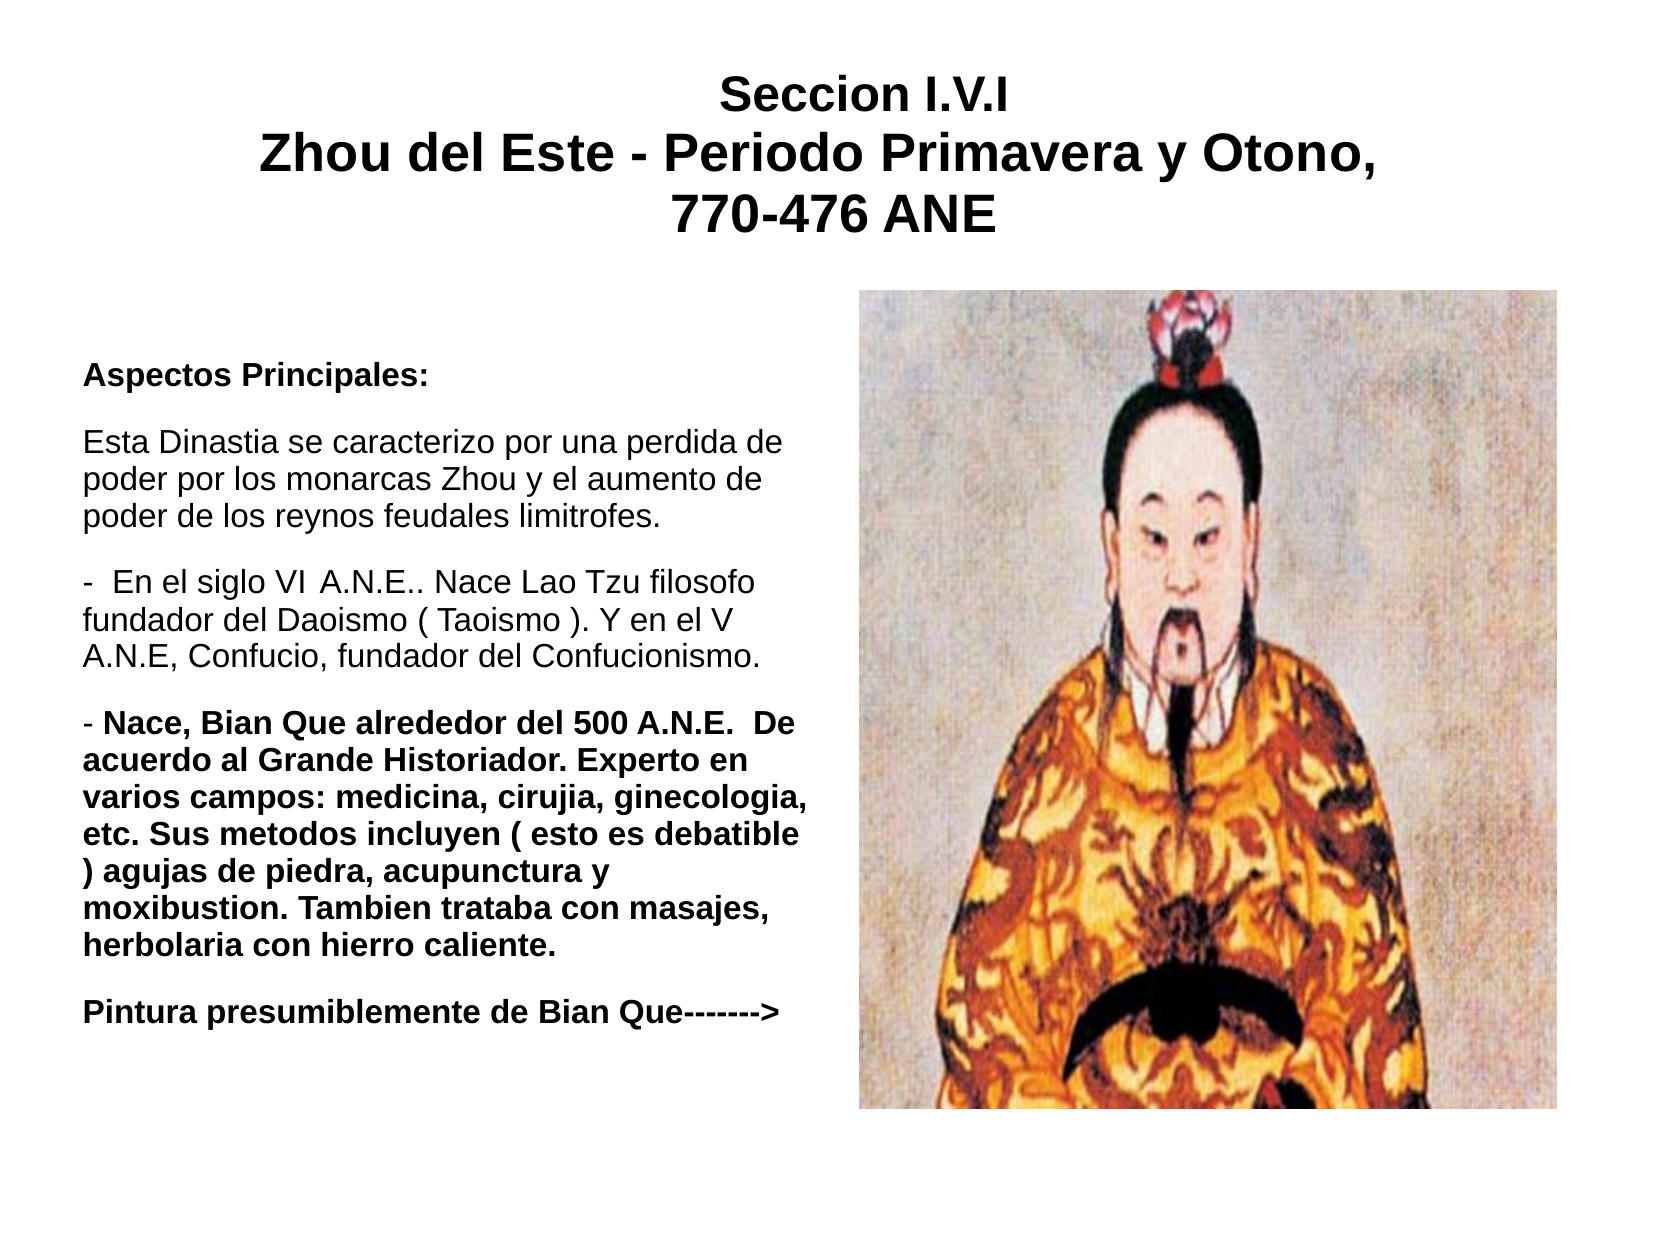

# Seccion I.V.I Zhou del Este - Periodo Primavera y Otono, 770-476 ANE
Aspectos Principales:
Esta Dinastia se caracterizo por una perdida de poder por los monarcas Zhou y el aumento de poder de los reynos feudales limitrofes.
- En el siglo VI A.N.E.. Nace Lao Tzu filosofo fundador del Daoismo ( Taoismo ). Y en el V A.N.E, Confucio, fundador del Confucionismo.
- Nace, Bian Que alrededor del 500 A.N.E. De acuerdo al Grande Historiador. Experto en varios campos: medicina, cirujia, ginecologia, etc. Sus metodos incluyen ( esto es debatible ) agujas de piedra, acupunctura y moxibustion. Tambien trataba con masajes, herbolaria con hierro caliente.
Pintura presumiblemente de Bian Que------->